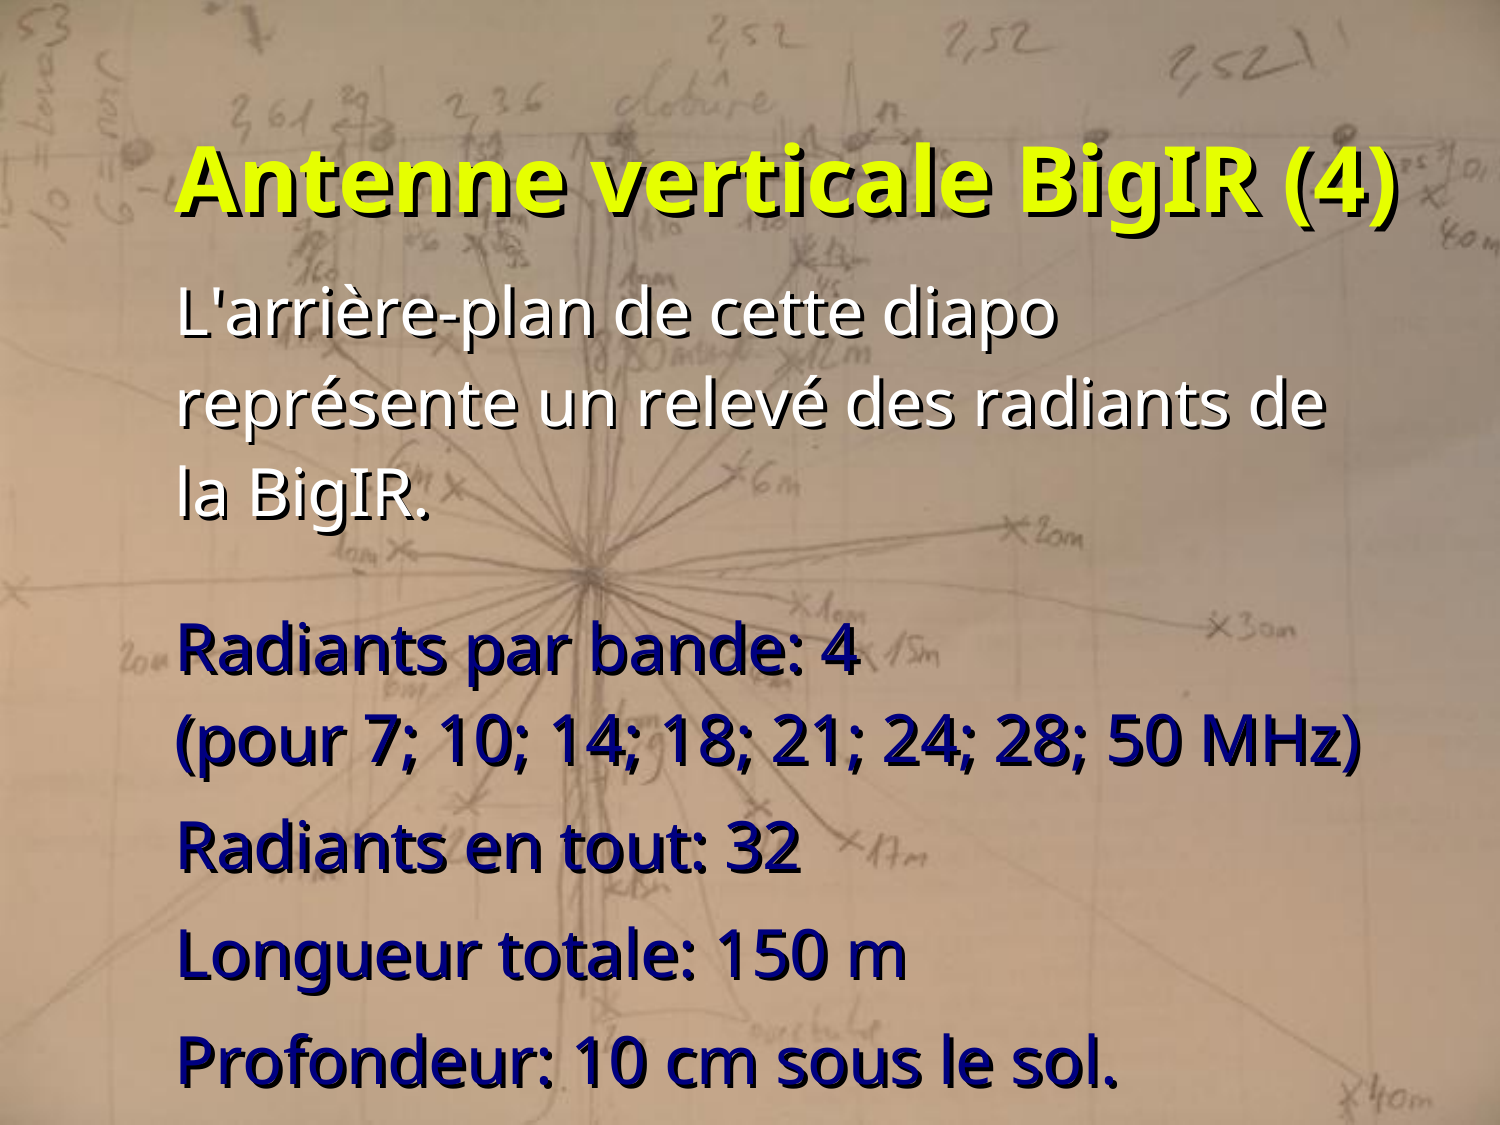

# Antenne verticale BigIR (4)
L'arrière-plan de cette diapo représente un relevé des radiants de la BigIR.
Radiants par bande: 4
(pour 7; 10; 14; 18; 21; 24; 28; 50 MHz)
Radiants en tout: 32
Longueur totale: 150 m
Profondeur: 10 cm sous le sol.